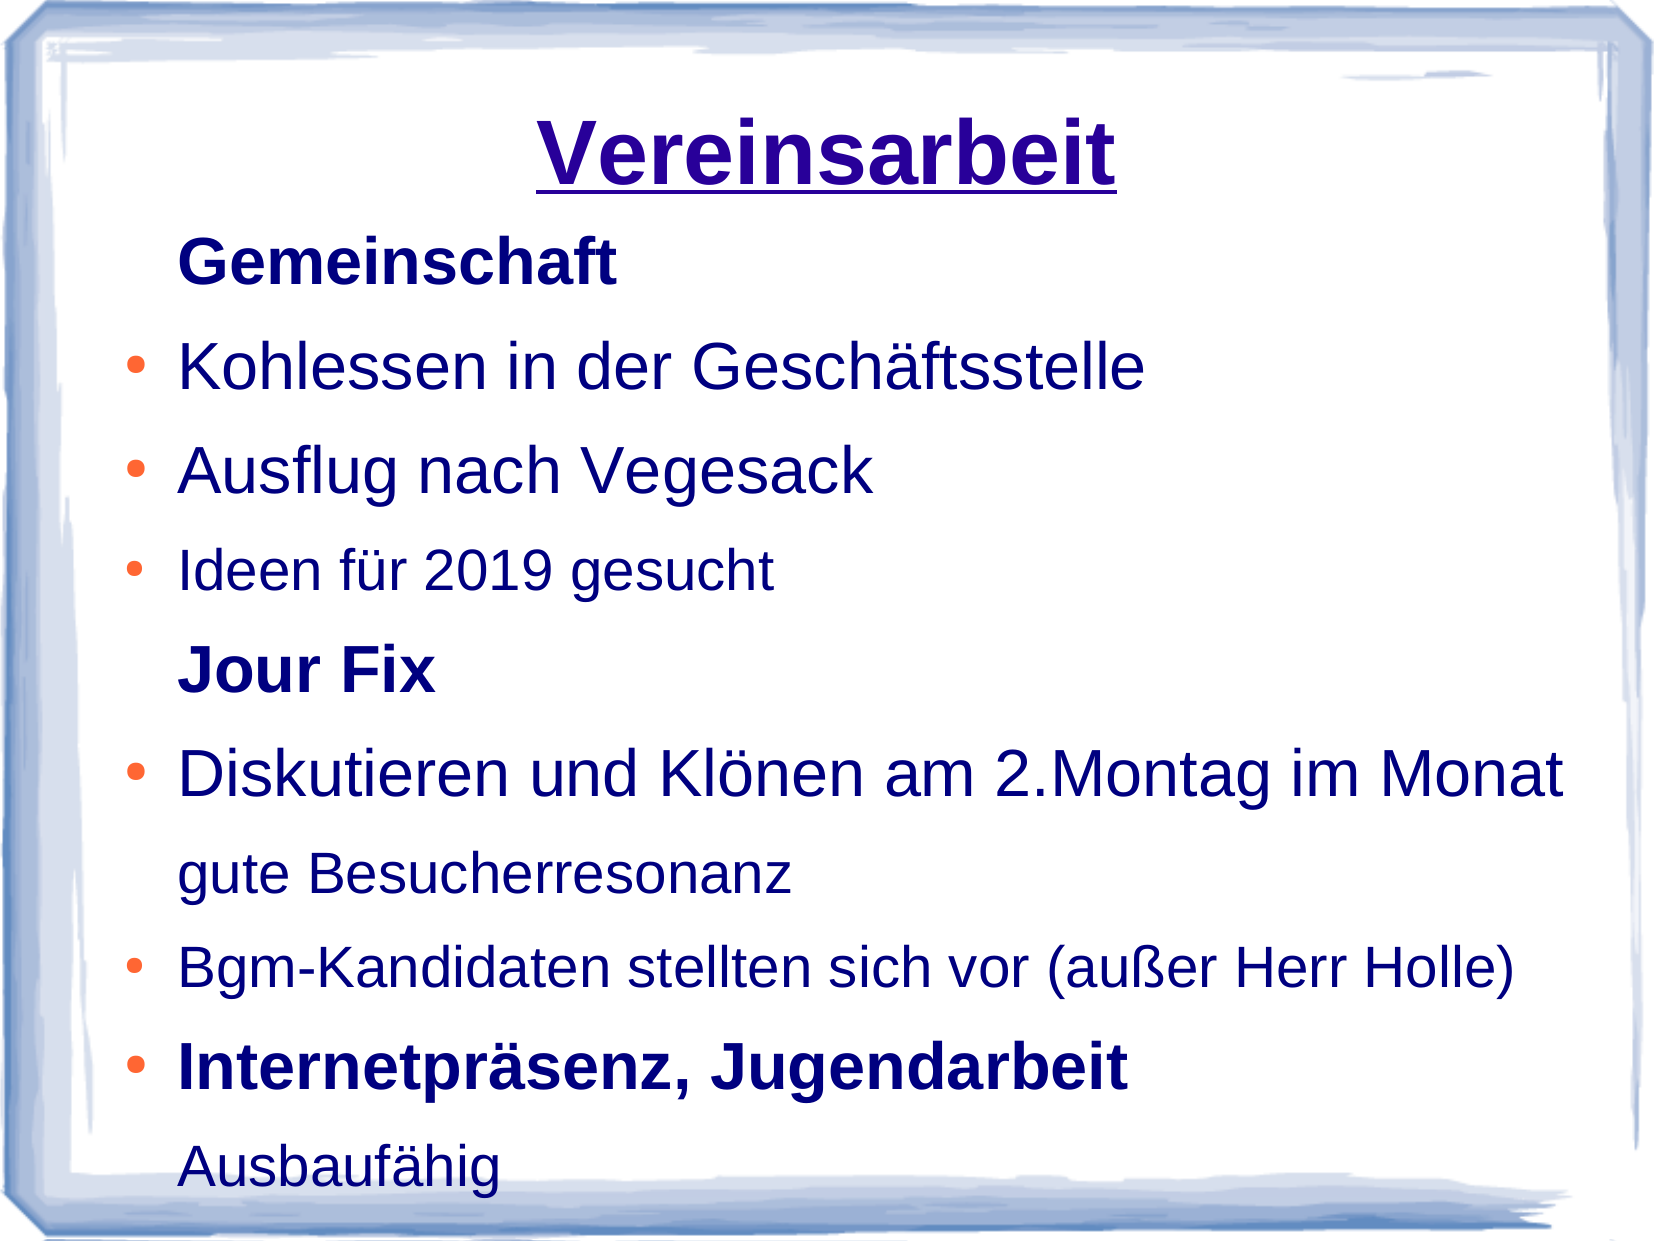

# Vereinsarbeit
Gemeinschaft
Kohlessen in der Geschäftsstelle
Ausflug nach Vegesack
Ideen für 2019 gesucht
Jour Fix
Diskutieren und Klönen am 2.Montag im Monat
gute Besucherresonanz
Bgm-Kandidaten stellten sich vor (außer Herr Holle)
Internetpräsenz, Jugendarbeit
Ausbaufähig